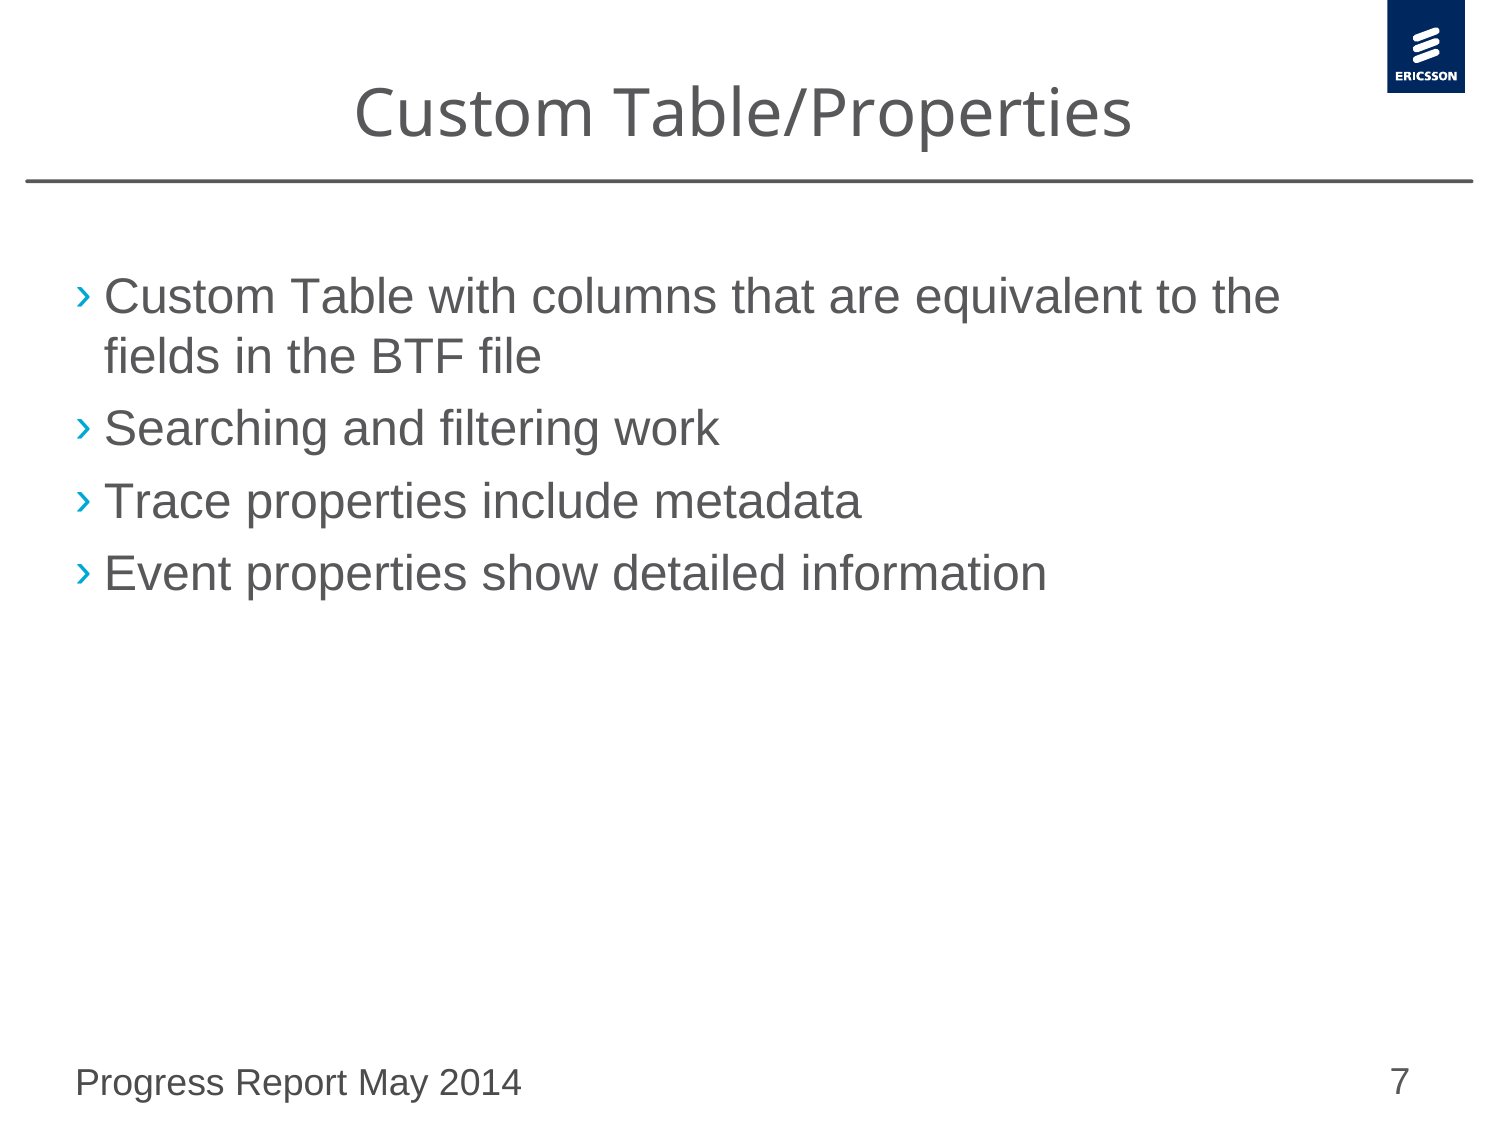

# Custom Table/Properties
Custom Table with columns that are equivalent to the fields in the BTF file
Searching and filtering work
Trace properties include metadata
Event properties show detailed information
Progress Report May 2014